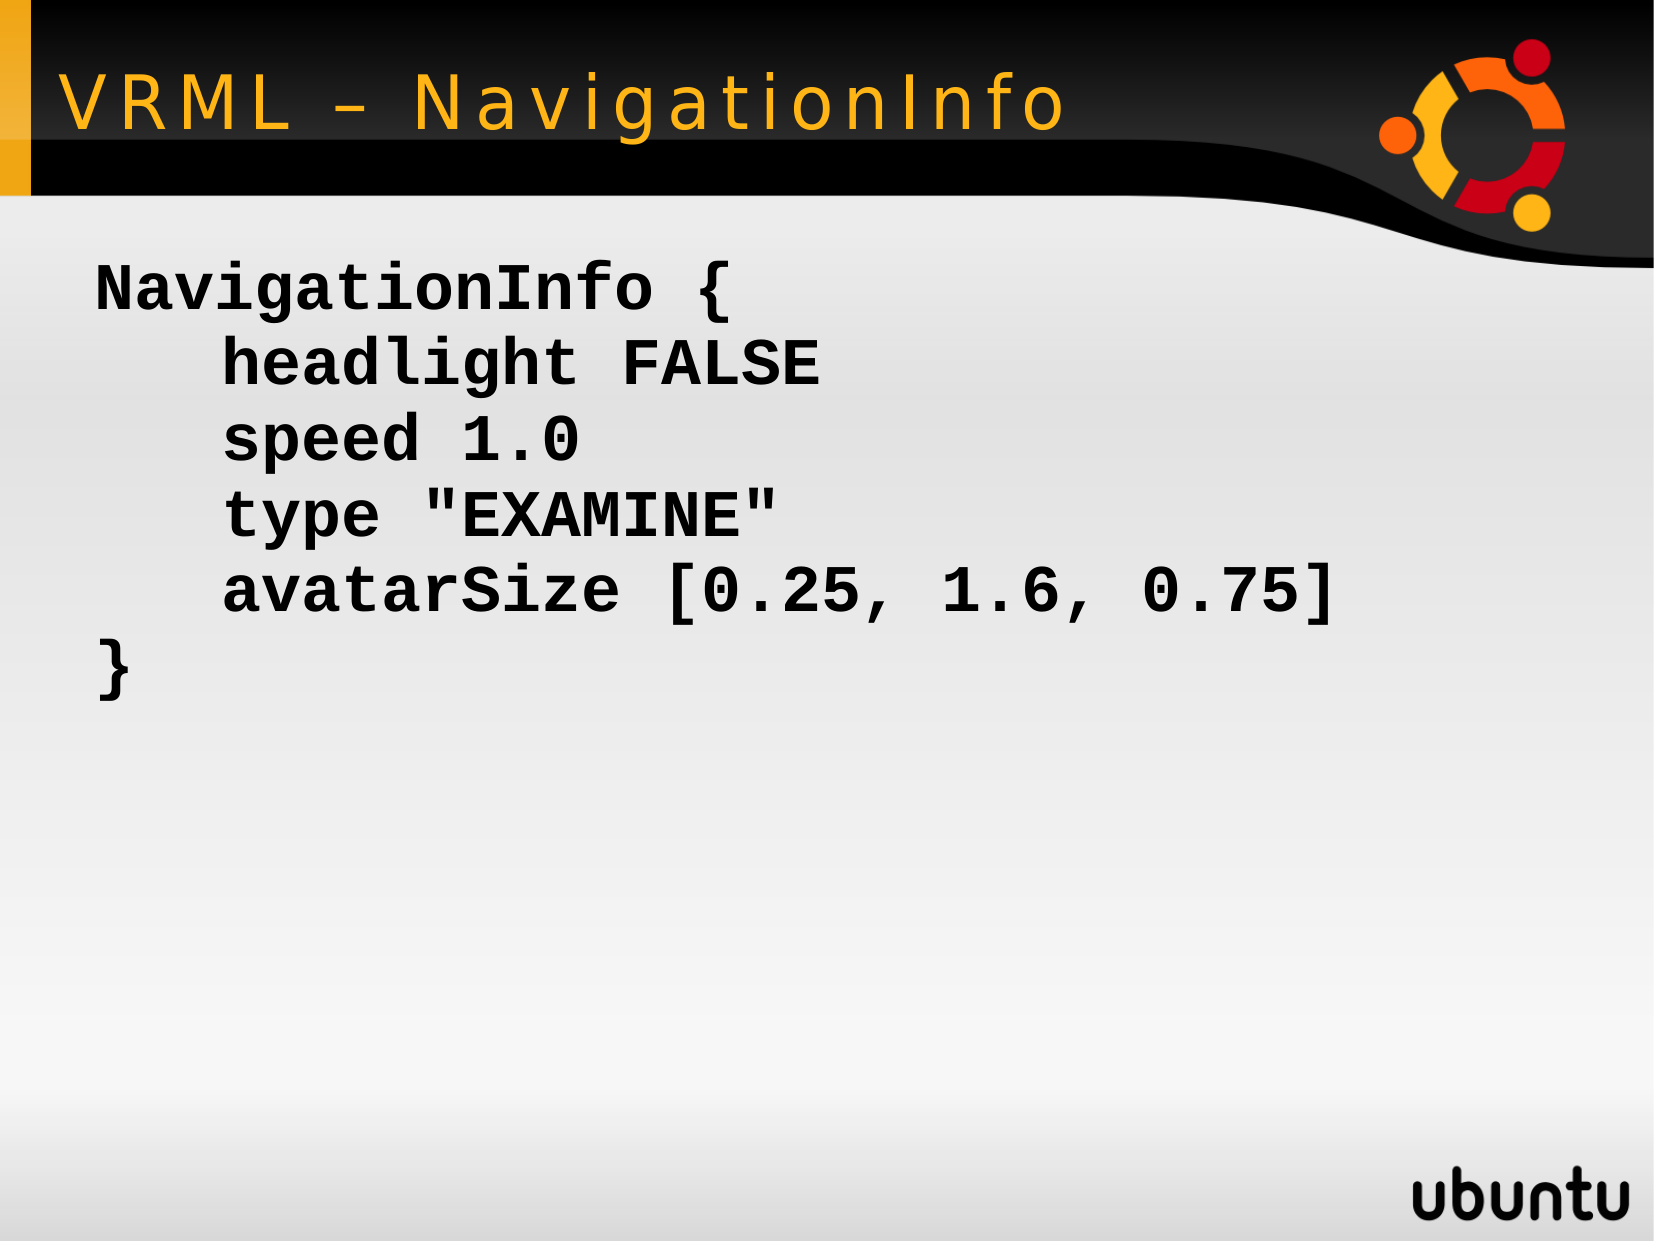

# VRML – NavigationInfo
NavigationInfo {
	headlight FALSE
	speed 1.0
	type "EXAMINE"
	avatarSize [0.25, 1.6, 0.75]
}